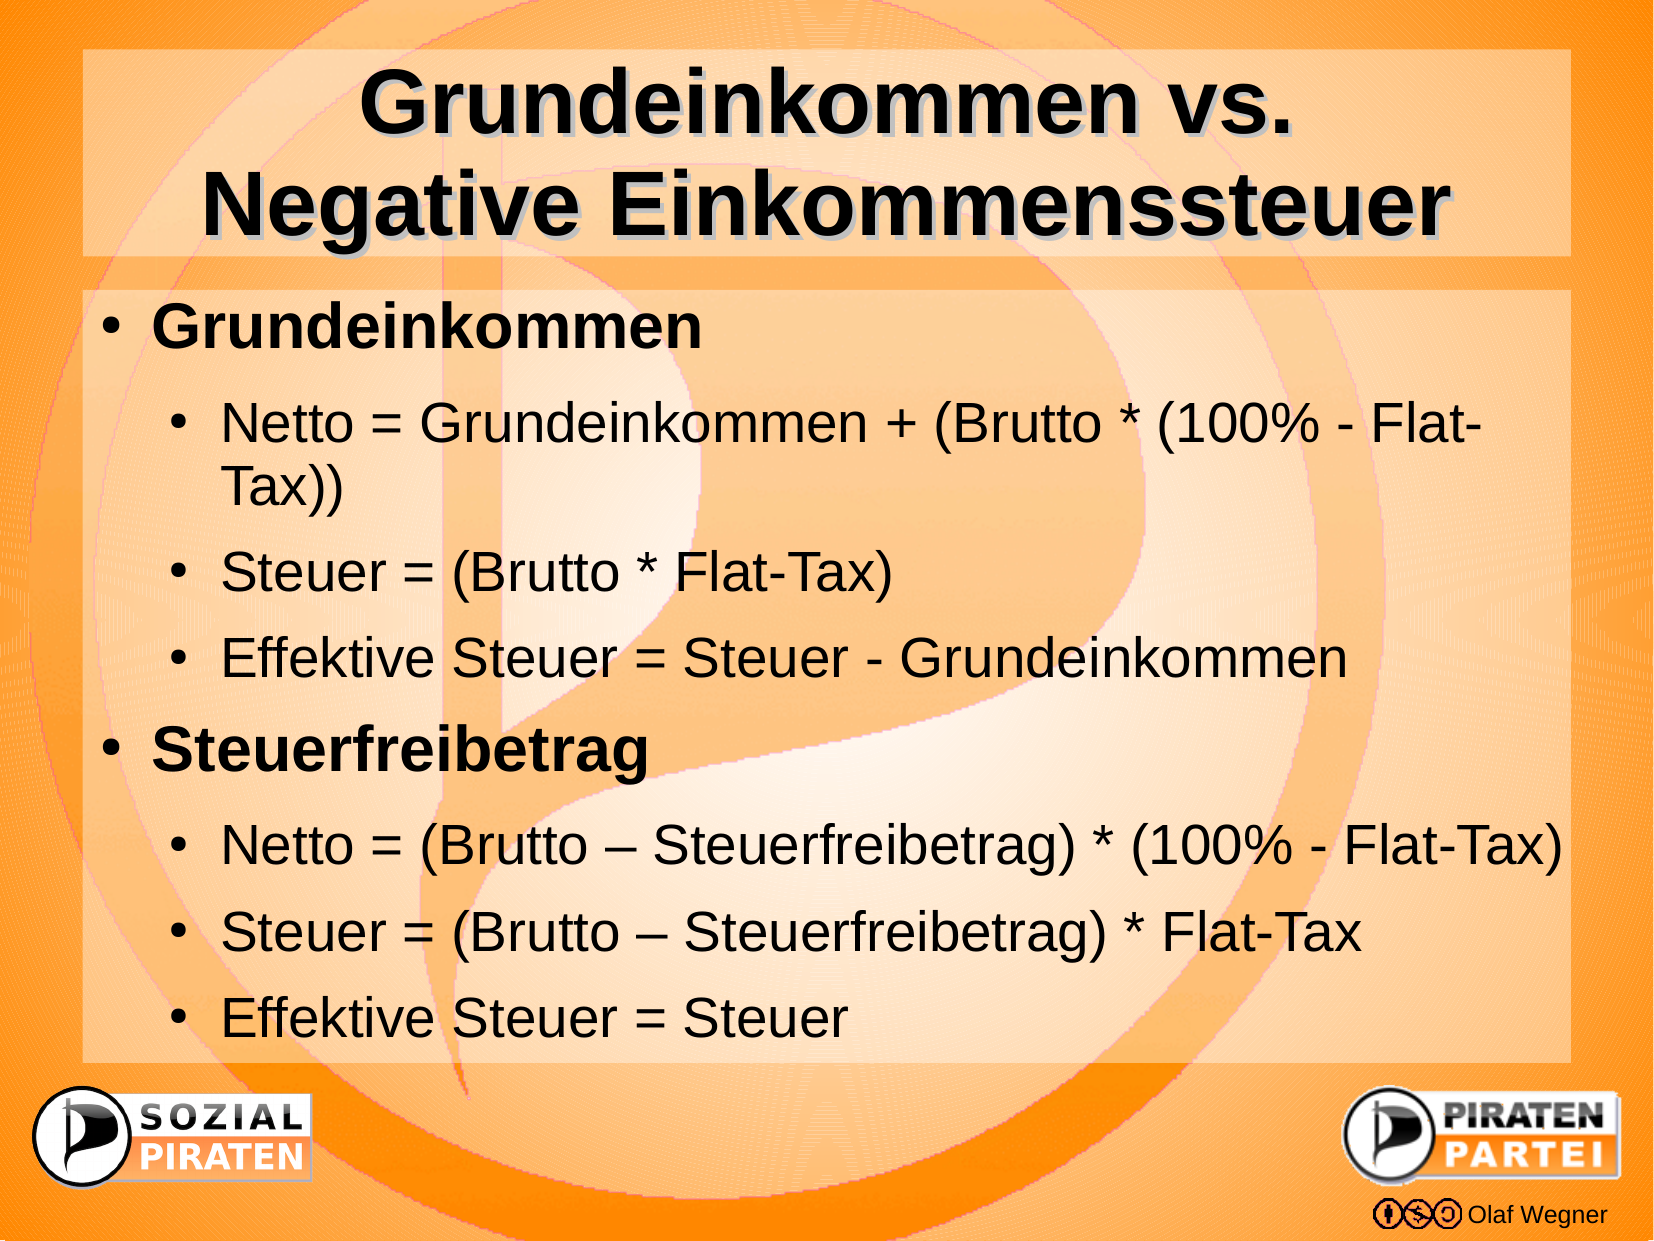

Grundeinkommen vs.
Negative Einkommenssteuer
# Grundeinkommen
Netto = Grundeinkommen + (Brutto * (100% - Flat-Tax))
Steuer = (Brutto * Flat-Tax)
Effektive Steuer = Steuer - Grundeinkommen
Steuerfreibetrag
Netto = (Brutto – Steuerfreibetrag) * (100% - Flat-Tax)
Steuer = (Brutto – Steuerfreibetrag) * Flat-Tax
Effektive Steuer = Steuer
Olaf Wegner